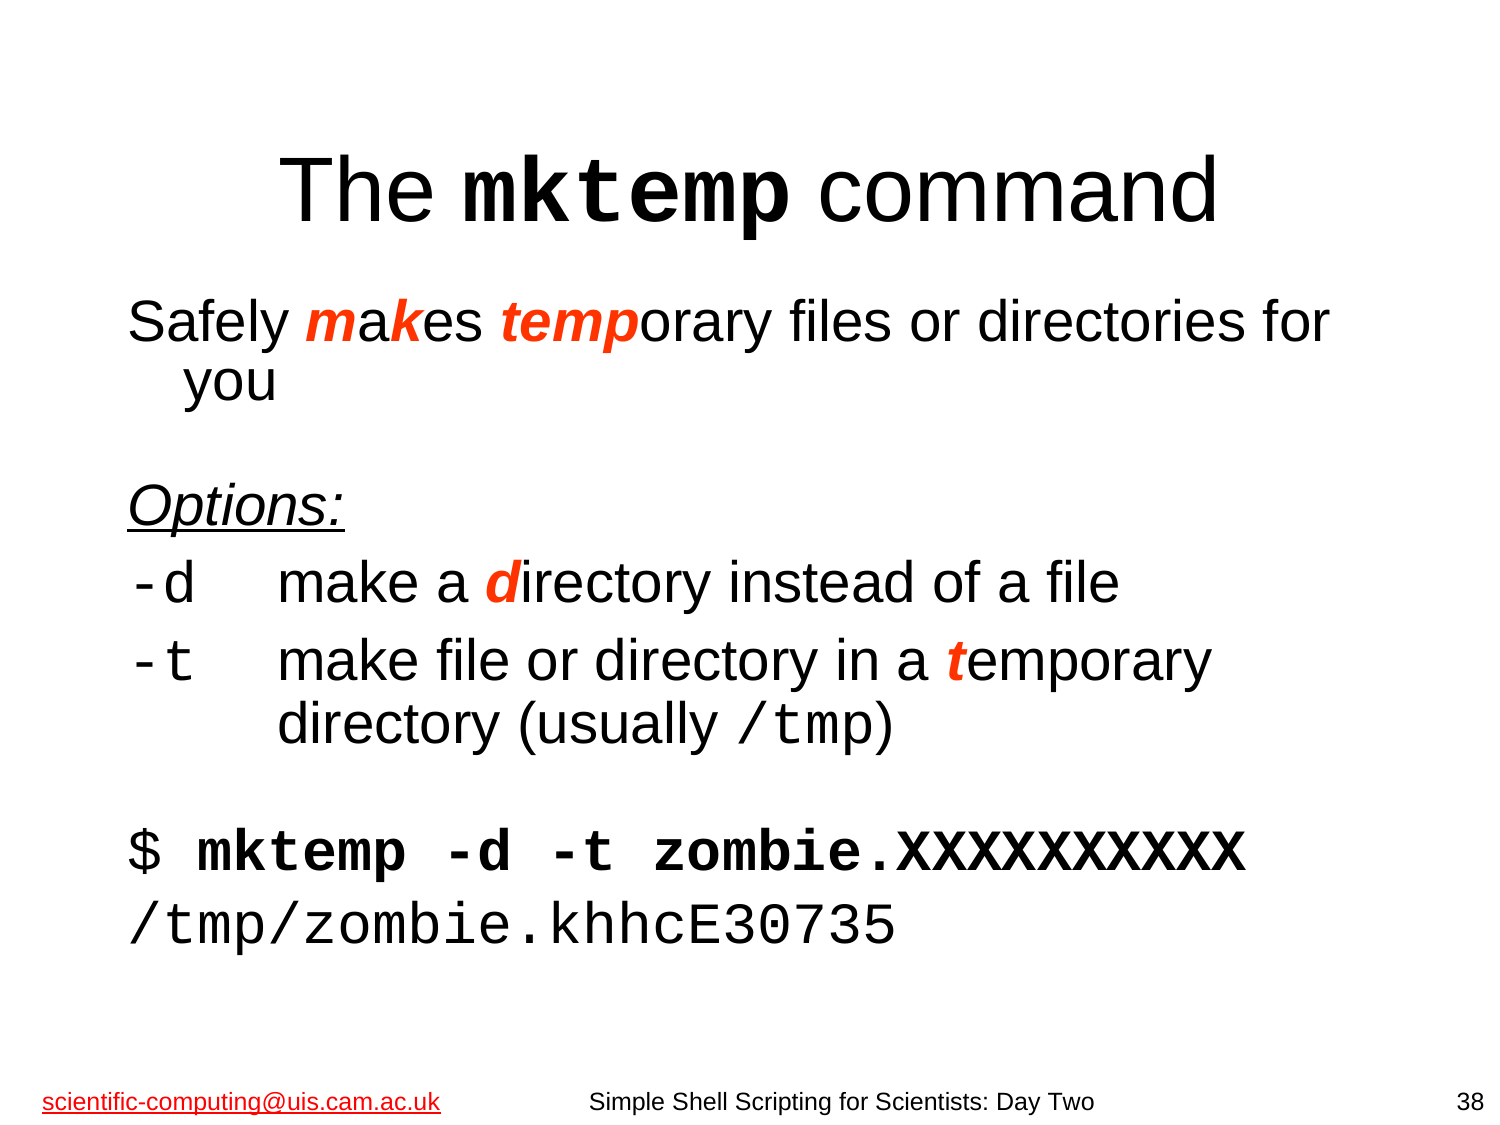

# The mktemp command
Safely makes temporary files or directories for you
Options:
-d	make a directory instead of a file
-t	make file or directory in a temporary 		directory (usually /tmp)
$ mktemp -d -t zombie.XXXXXXXXXX
/tmp/zombie.khhcE30735
escience-support@ucs.cam.ac.uk	Simple Shell Scripting for Scientists: Day Two
38